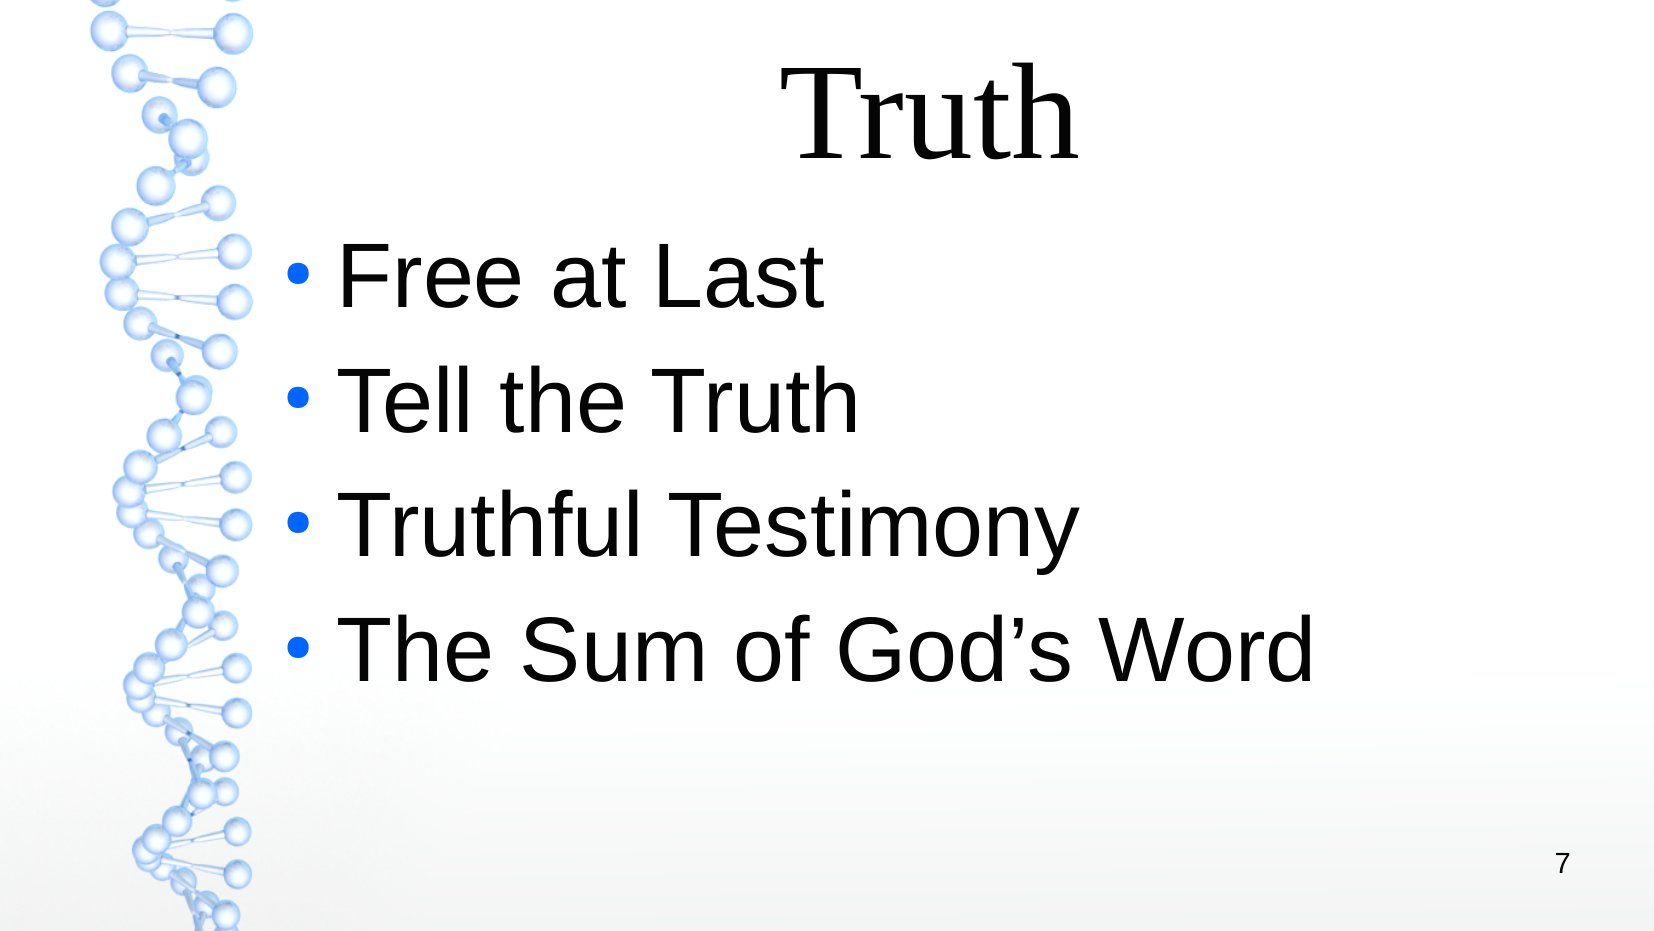

# Truth
Free at Last
Tell the Truth
Truthful Testimony
The Sum of God’s Word
7